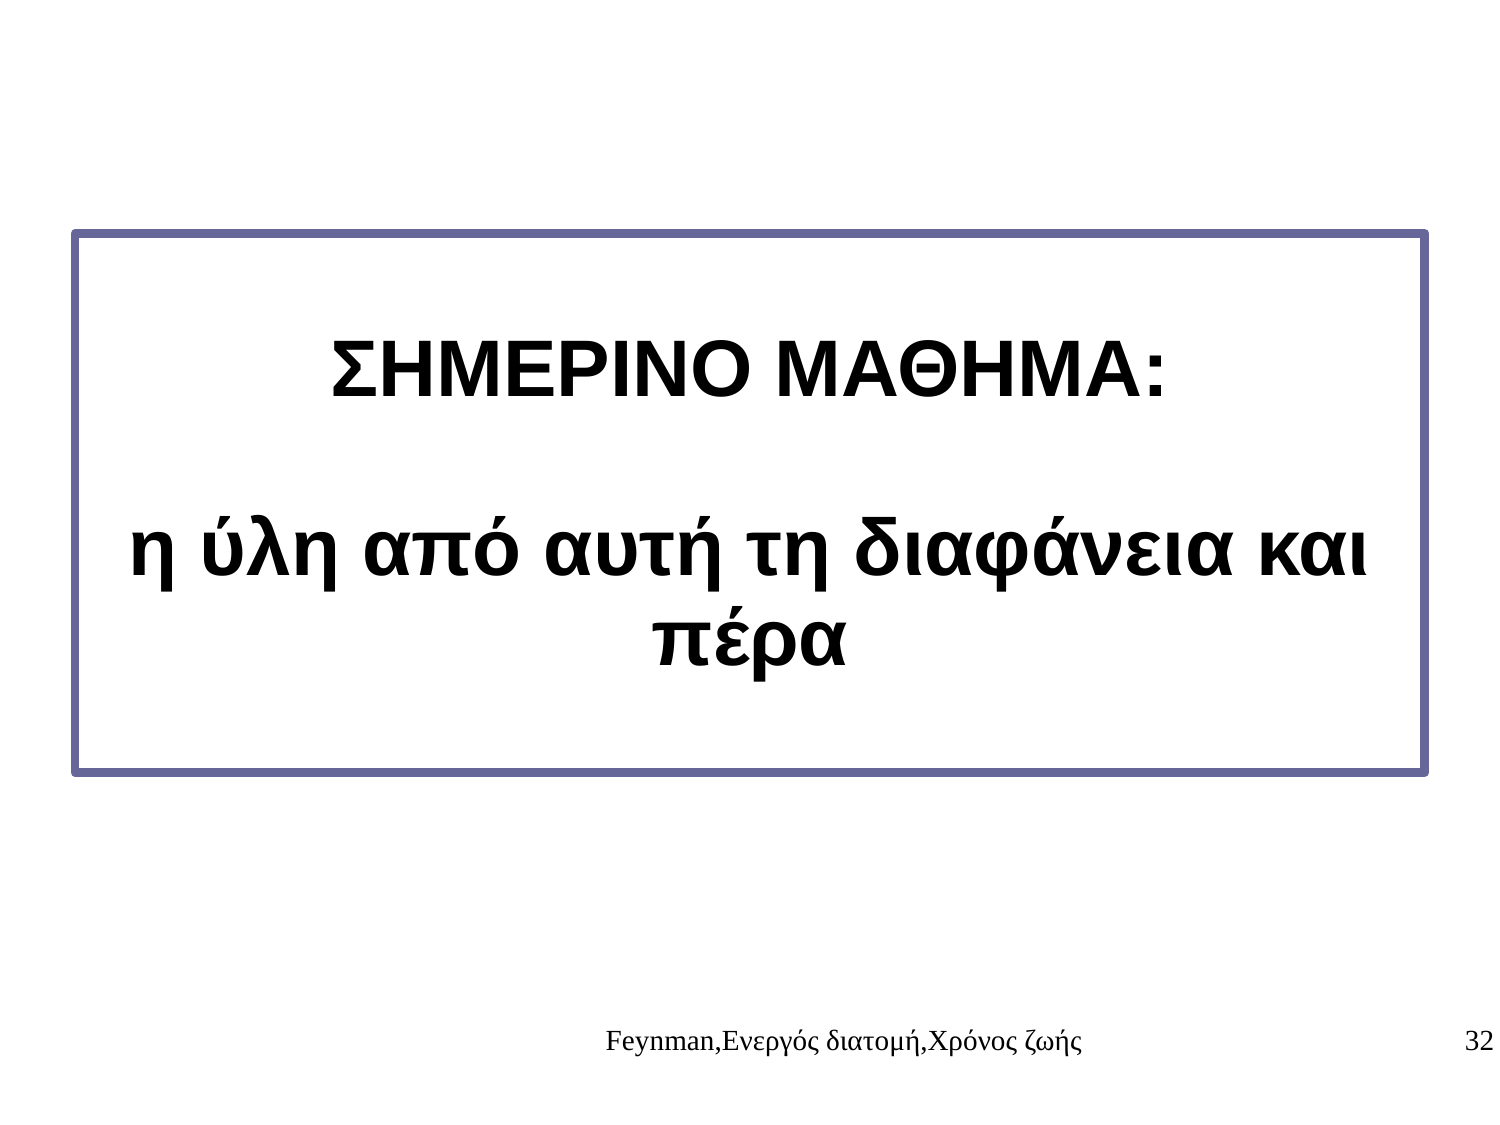

# ΣΗΜΕΡΙΝΟ ΜΑΘΗΜΑ: η ύλη από αυτή τη διαφάνεια και πέρα
Feynman,Eνεργός διατομή,Xρόνος ζωής
32